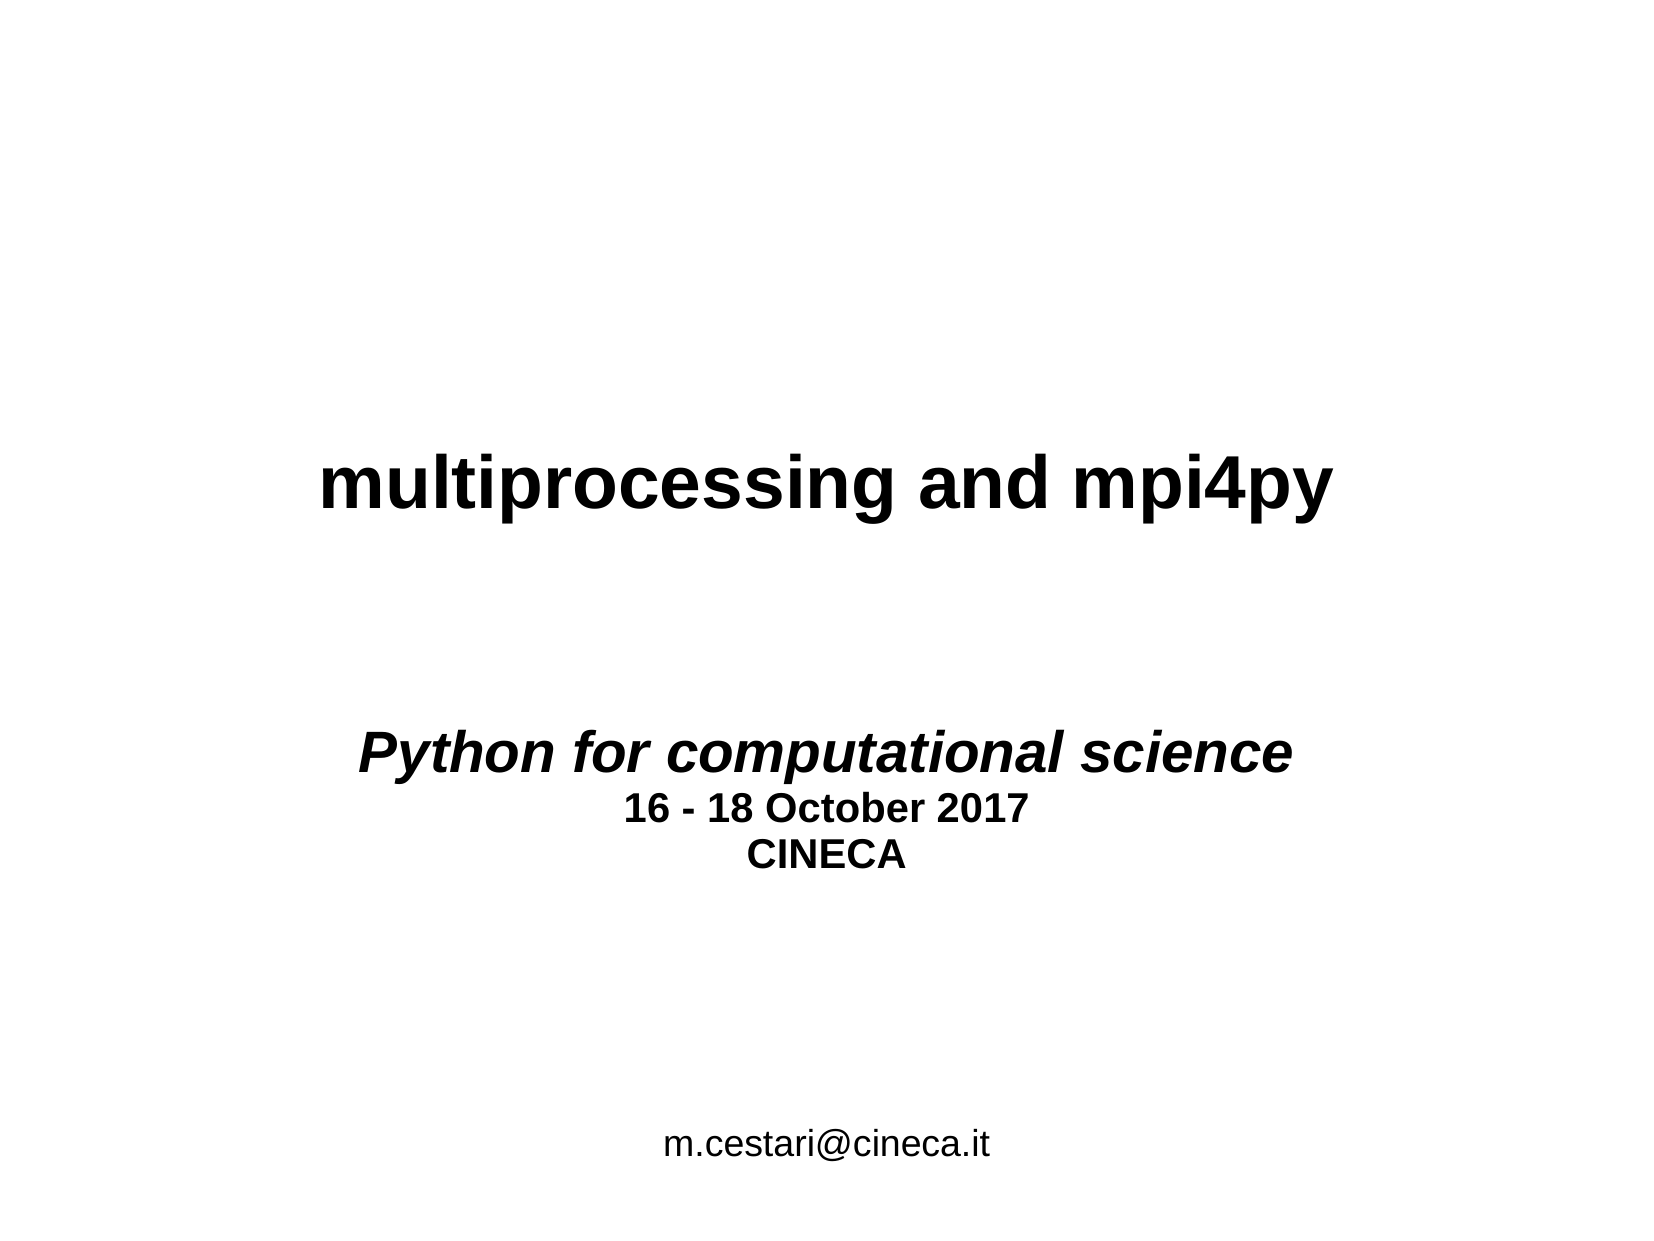

multiprocessing and mpi4py
Python for computational science
16 - 18 October 2017
CINECA
m.cestari@cineca.it